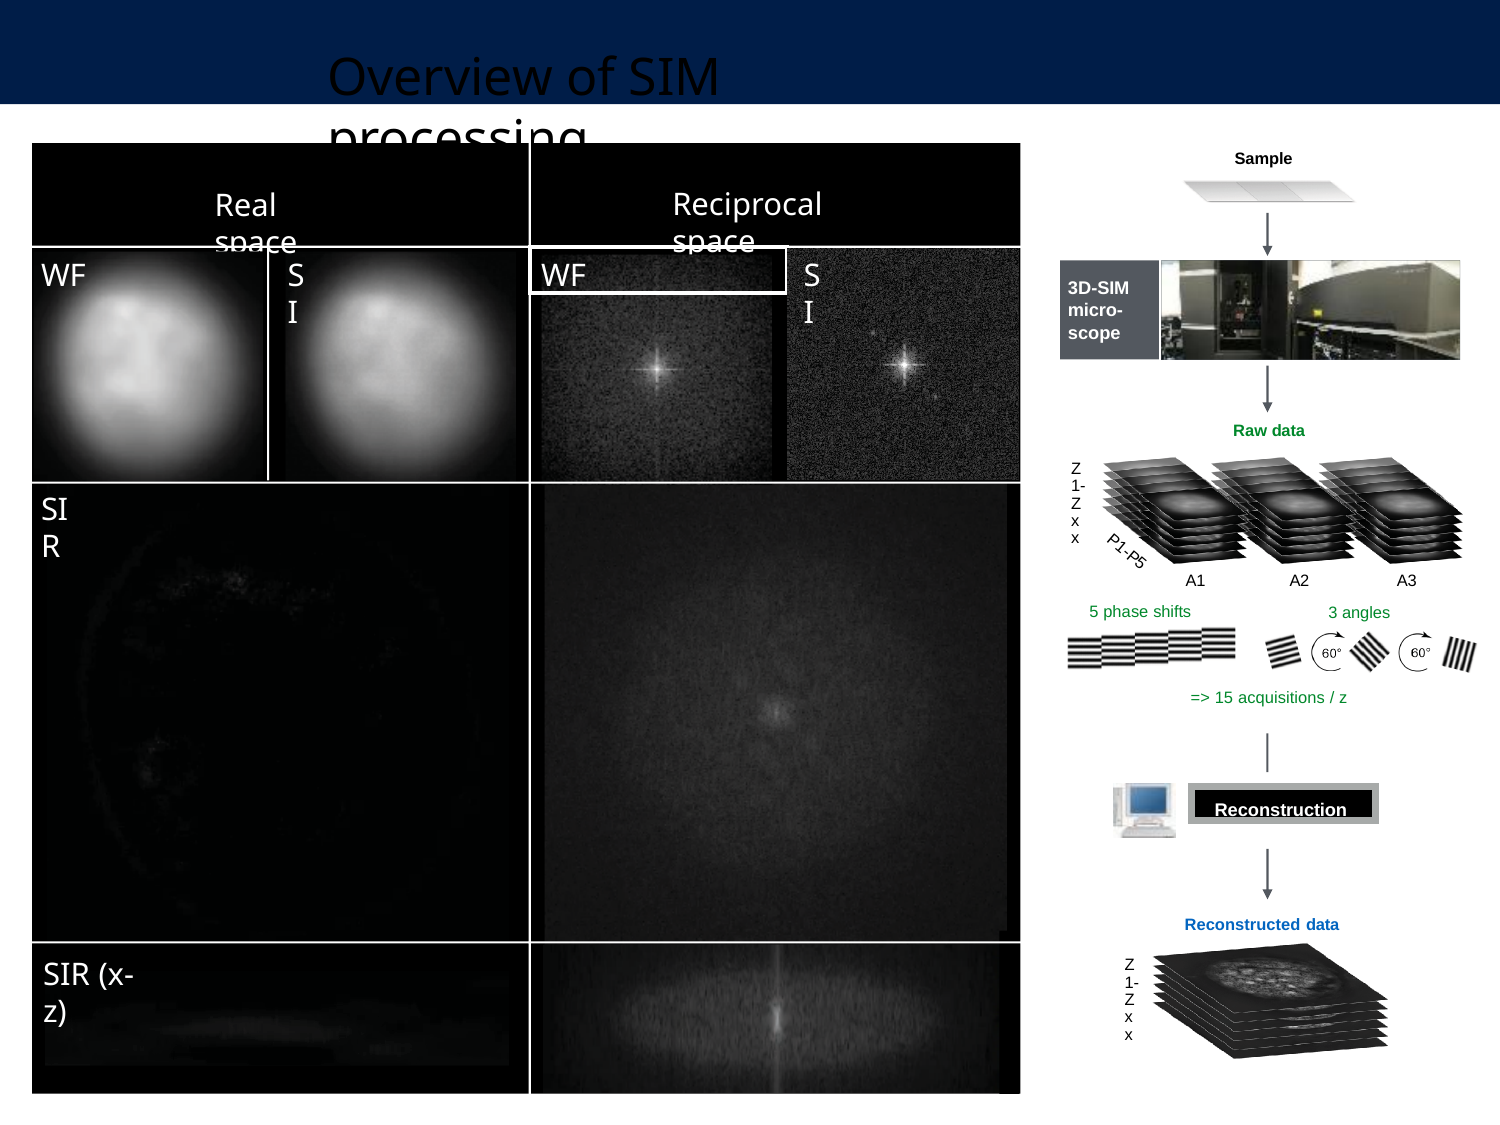

# Overview of SIM processing
Sample
Reciprocal space
Real space
WF
WF
SI
SI
3D-SIM
micro- scope
Raw data
Z1-Zxx
SIR
P1-P5
A1
A2
A3
5 phase shifts
3 angles
=> 15 acquisitions / z
Reconstruction
Reconstructed data
SIR (x-z)
Z1-Zxx